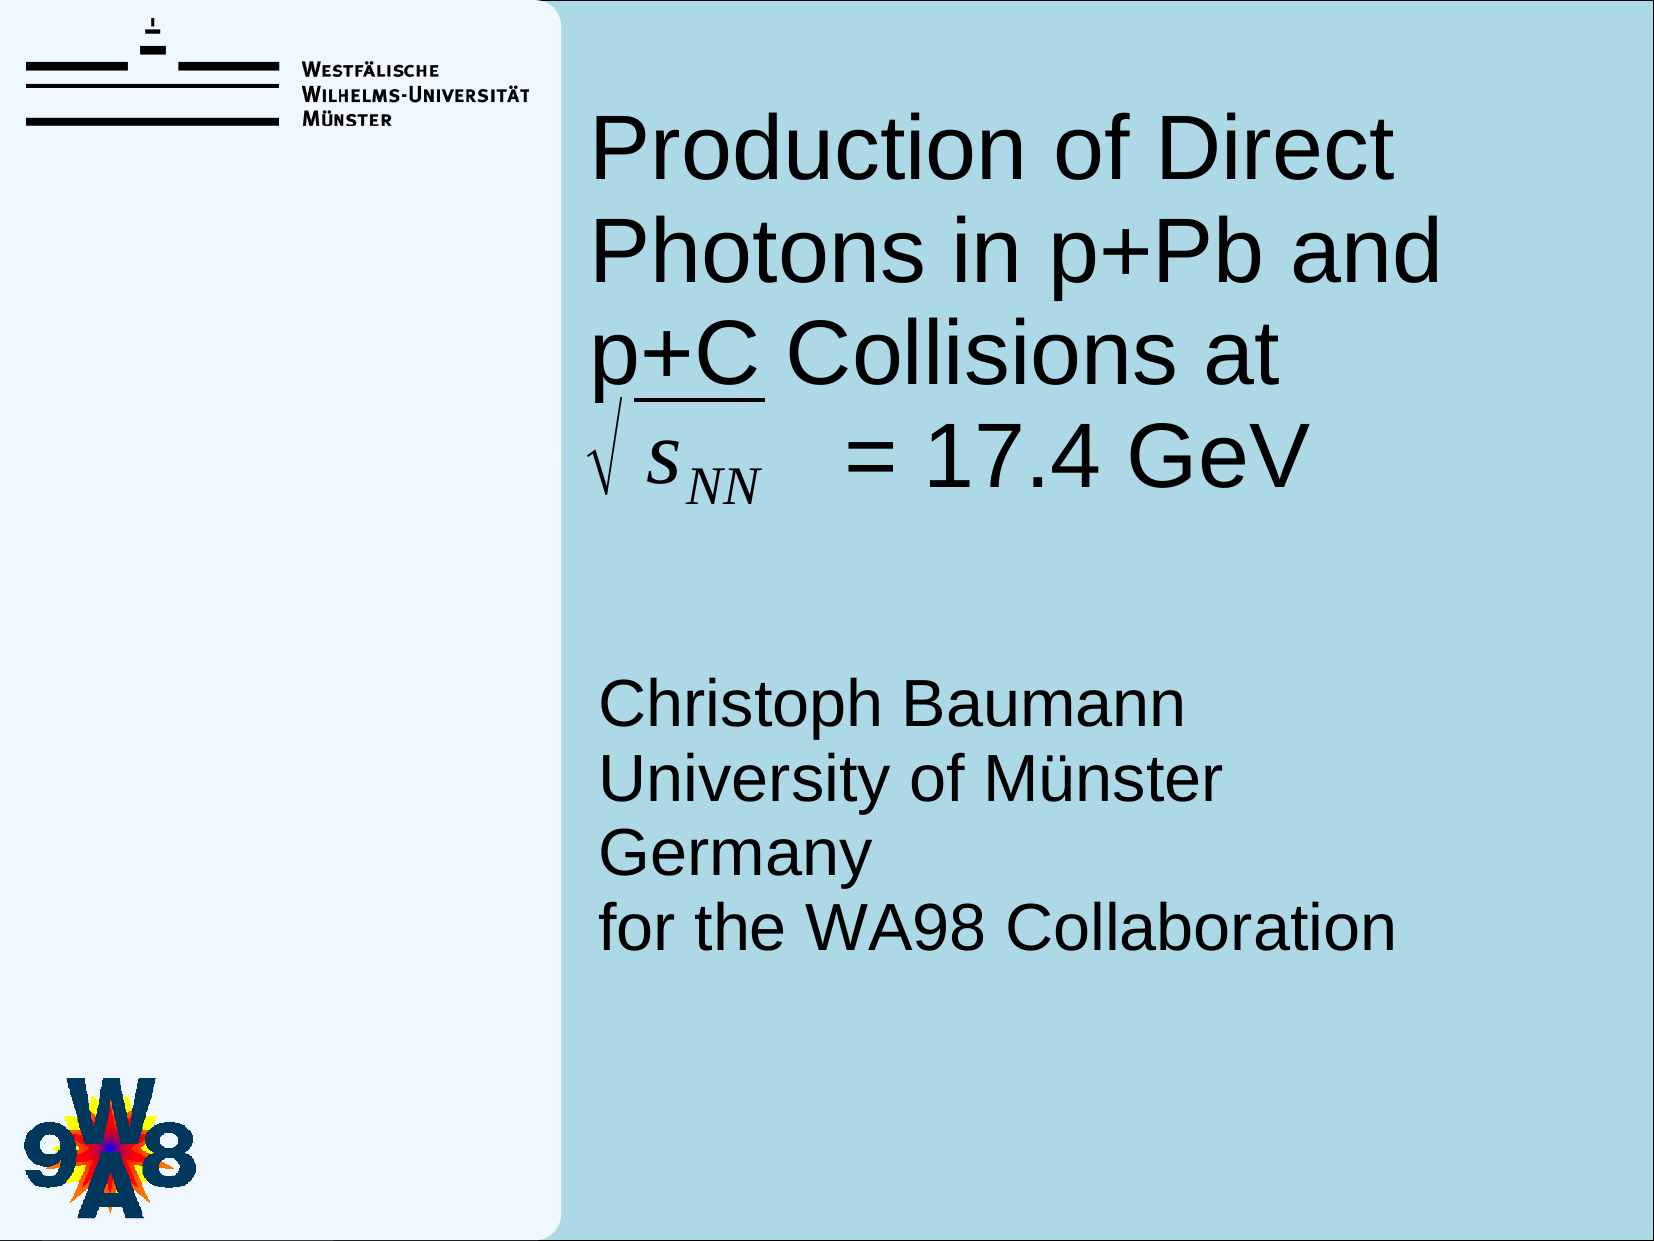

# Production of Direct Photons in p+Pb and p+C Collisions at = 17.4 GeV
Christoph Baumann
University of Münster
Germany
for the WA98 Collaboration